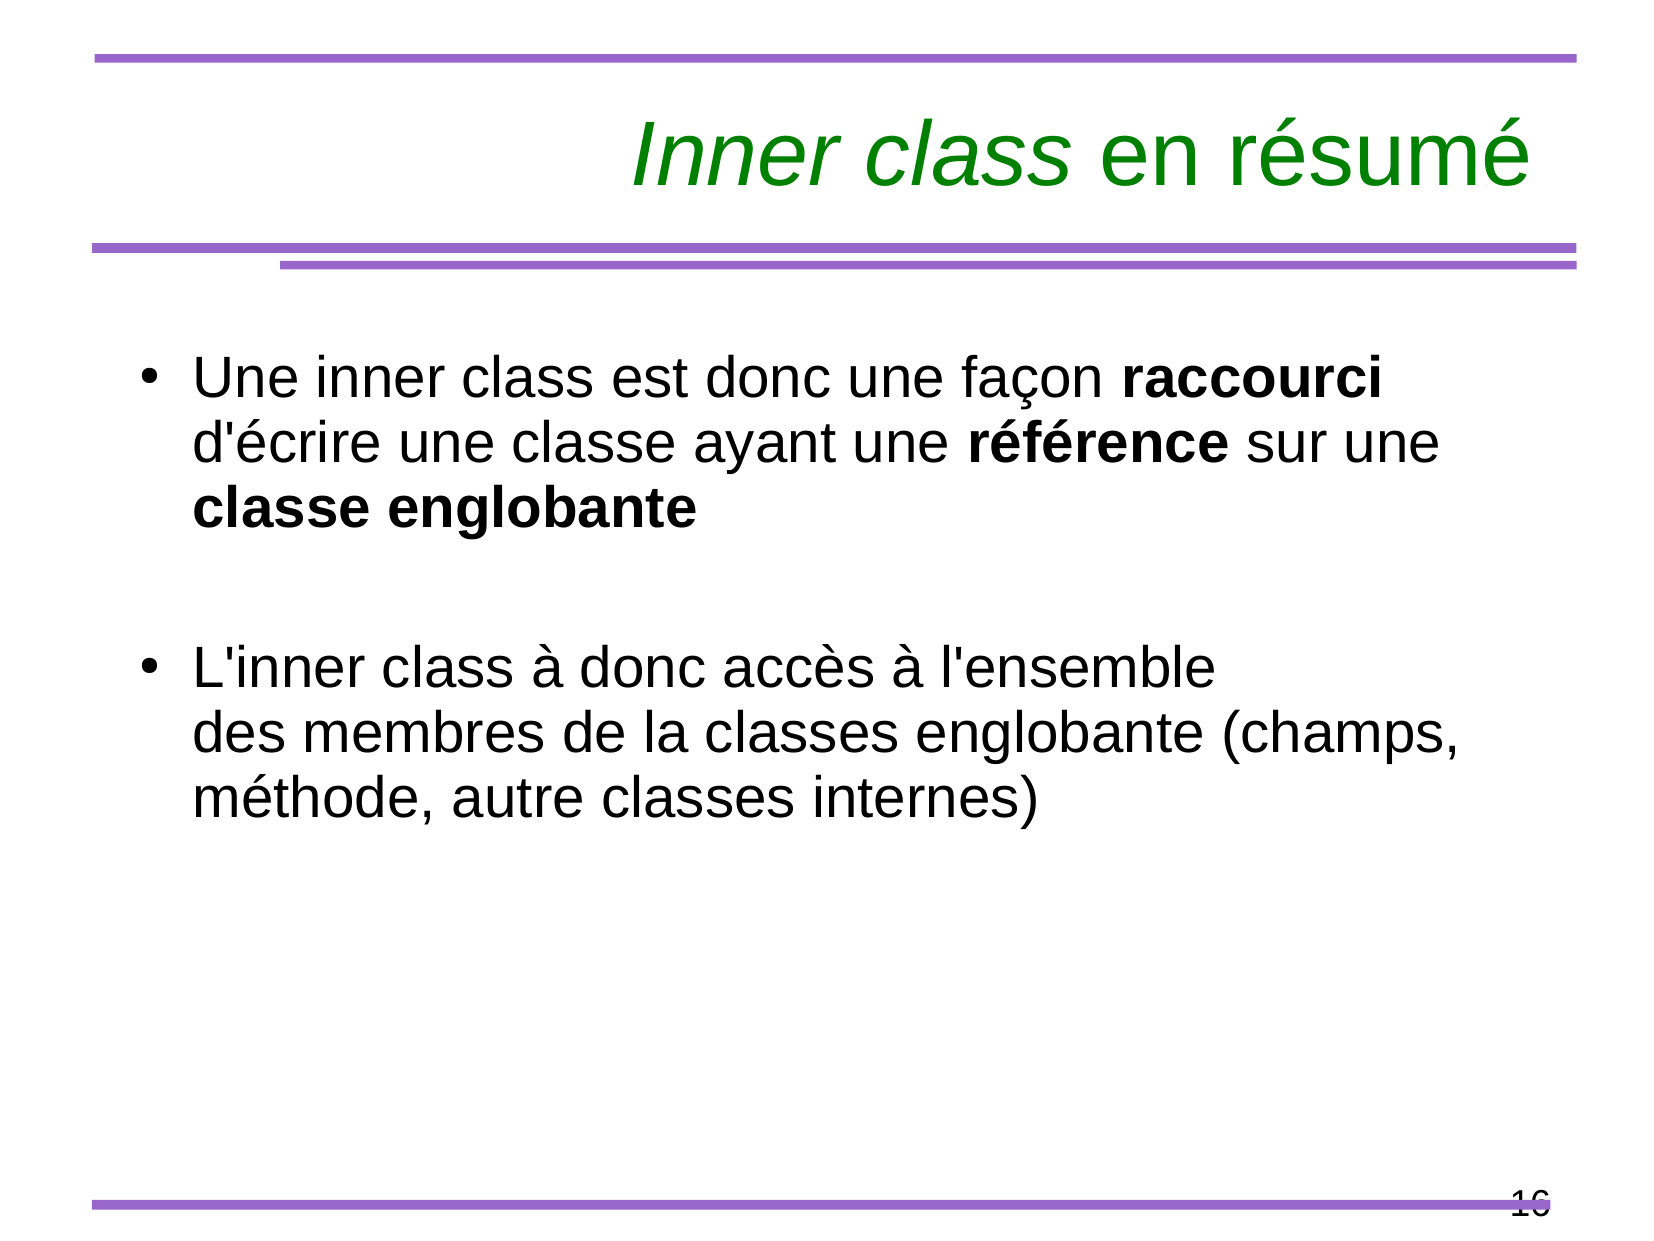

# Inner class en résumé
Une inner class est donc une façon raccourci d'écrire une classe ayant une référence sur une classe englobante
L'inner class à donc accès à l'ensemble
des membres de la classes englobante (champs, méthode, autre classes internes)